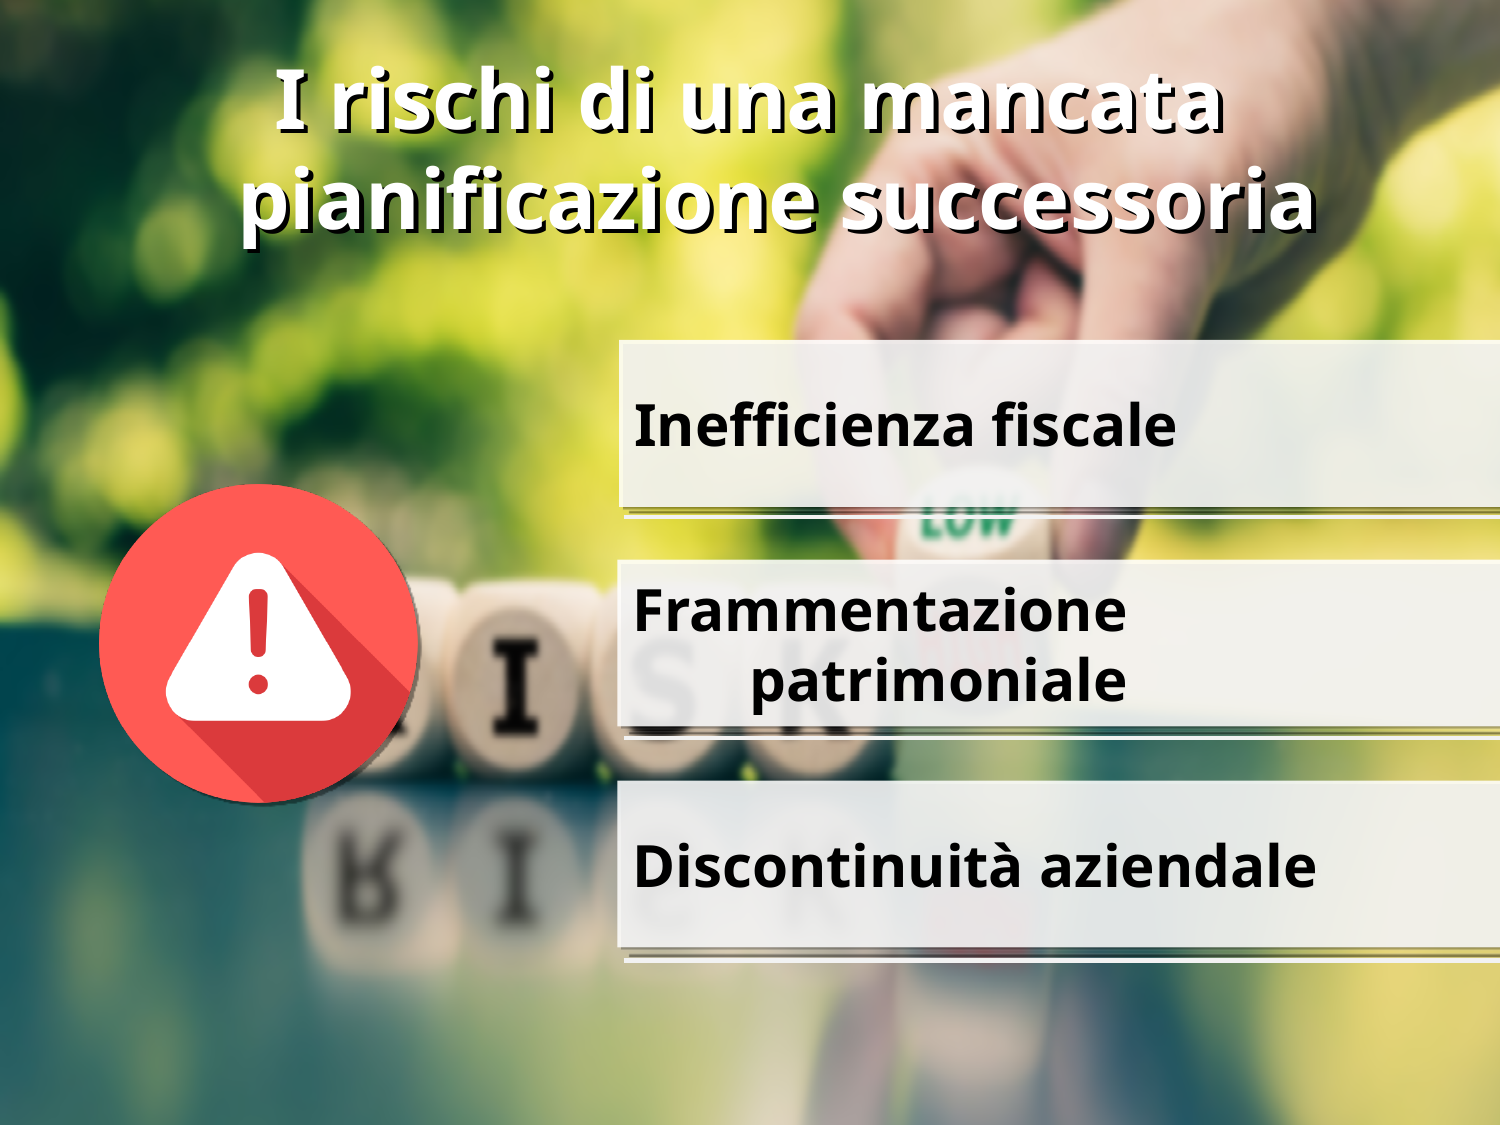

I rischi di una mancata pianificazione successoria
Inefficienza fiscale
Frammentazione patrimoniale
Discontinuità aziendale